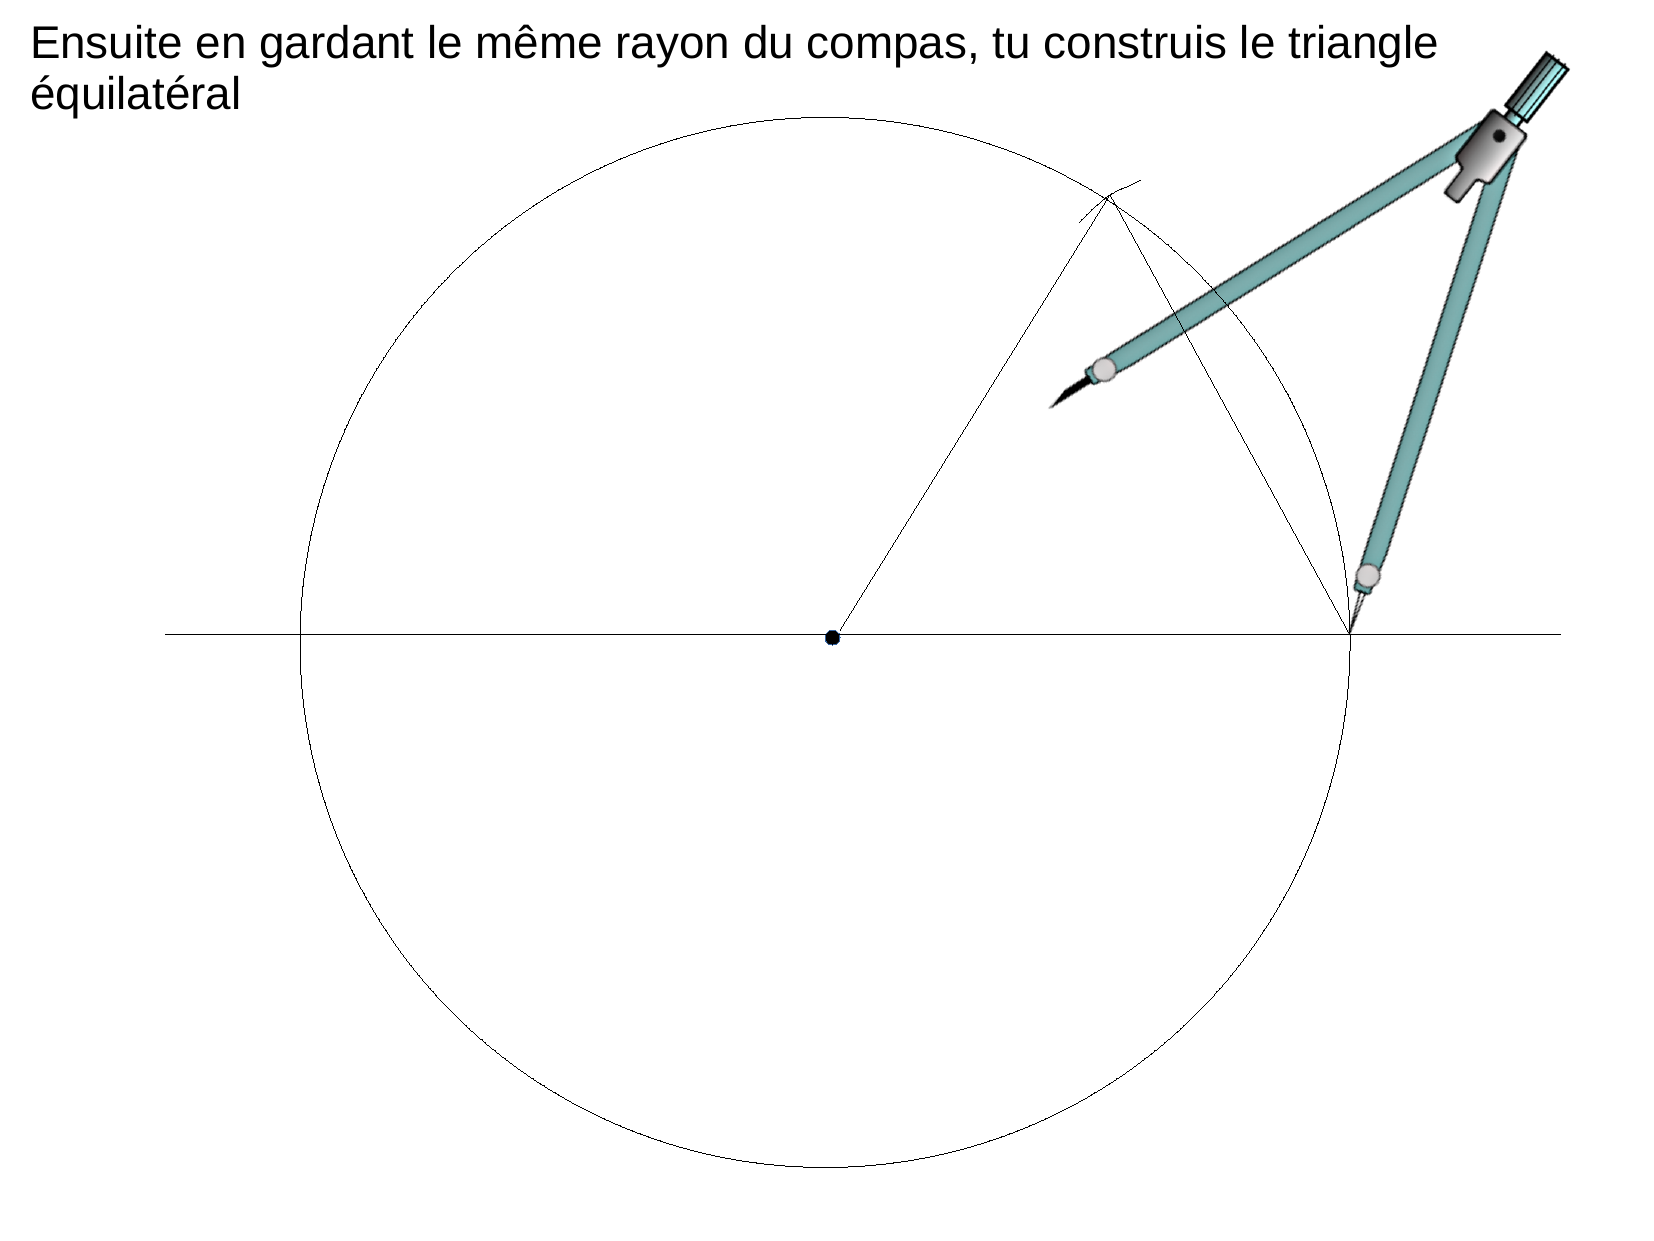

# Ensuite en gardant le même rayon du compas, tu construis le triangle équilatéral